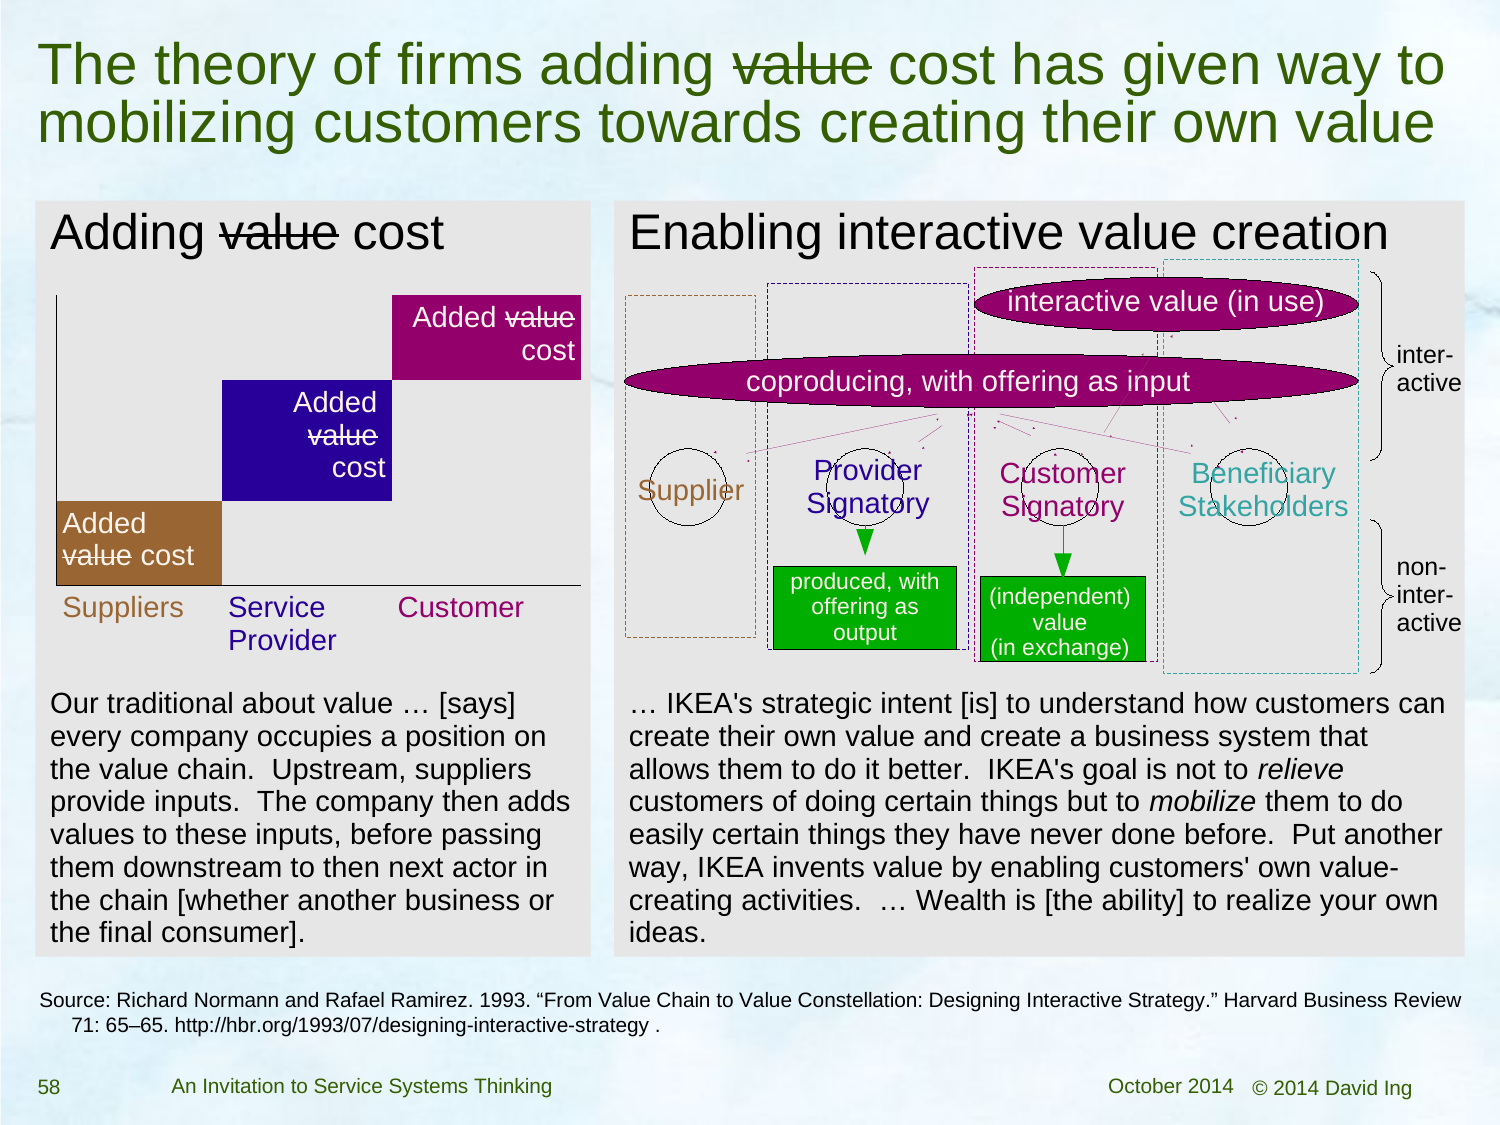

# The theory of firms adding value cost has given way to mobilizing customers towards creating their own value
Adding value cost
Enabling interactive value creation
Our traditional about value … [says] every company occupies a position on the value chain. Upstream, suppliers provide inputs. The company then adds values to these inputs, before passing them downstream to then next actor in the chain [whether another business or the final consumer].
… IKEA's strategic intent [is] to understand how customers can create their own value and create a business system that allows them to do it better. IKEA's goal is not to relieve customers of doing certain things but to mobilize them to do easily certain things they have never done before. Put another way, IKEA invents value by enabling customers' own value-creating activities. … Wealth is [the ability] to realize your own ideas.
interactive value (in use)
| | | Added value cost |
| --- | --- | --- |
| | Added value cost | |
| Added value cost | | |
| Suppliers | Service Provider | Customer |
inter-active
coproducing, with offering as input
Beneficiary Stakeholders
Provider Signatory
Customer Signatory
Supplier
non-inter-active
produced, with offering as output
(independent) value
(in exchange)
Source: Richard Normann and Rafael Ramirez. 1993. “From Value Chain to Value Constellation: Designing Interactive Strategy.” Harvard Business Review 71: 65–65. http://hbr.org/1993/07/designing-interactive-strategy .
An Invitation to Service Systems Thinking
October 2014
58